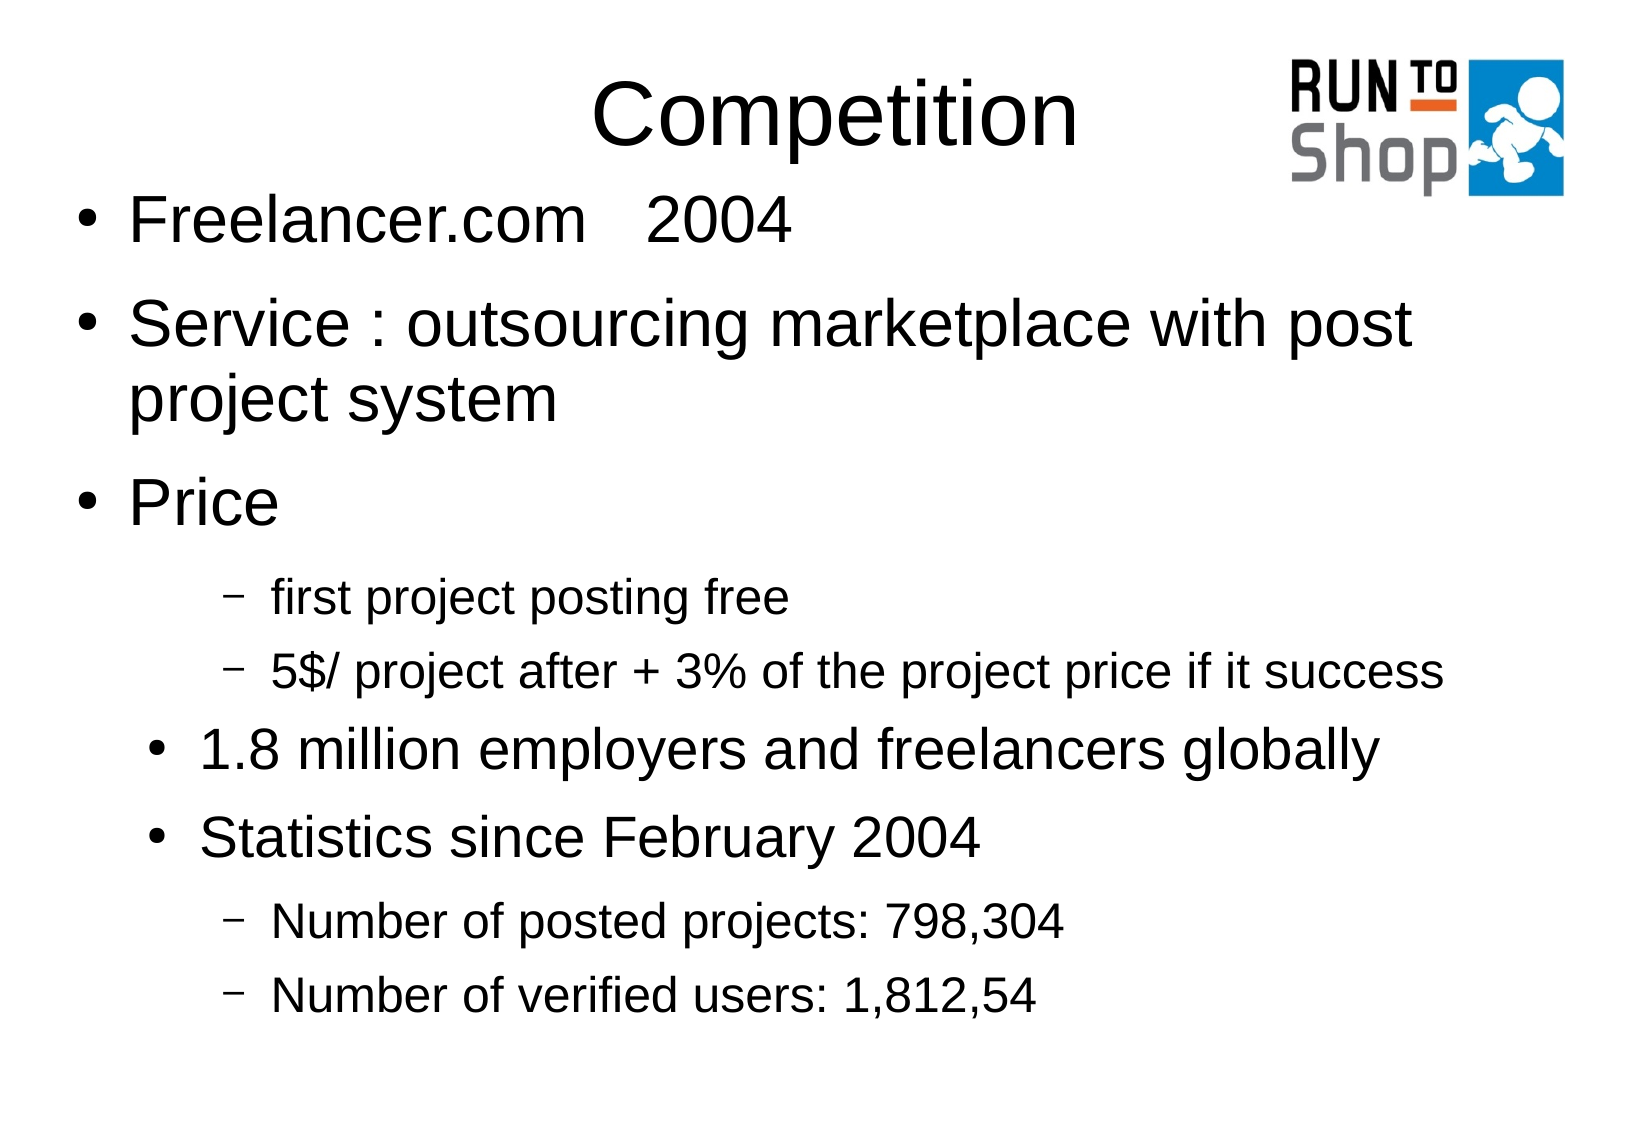

# Competition
Freelancer.com 	2004
Service : outsourcing marketplace with post project system
Price
first project posting free
5$/ project after + 3% of the project price if it success
1.8 million employers and freelancers globally
Statistics since February 2004
Number of posted projects: 798,304
Number of verified users: 1,812,54